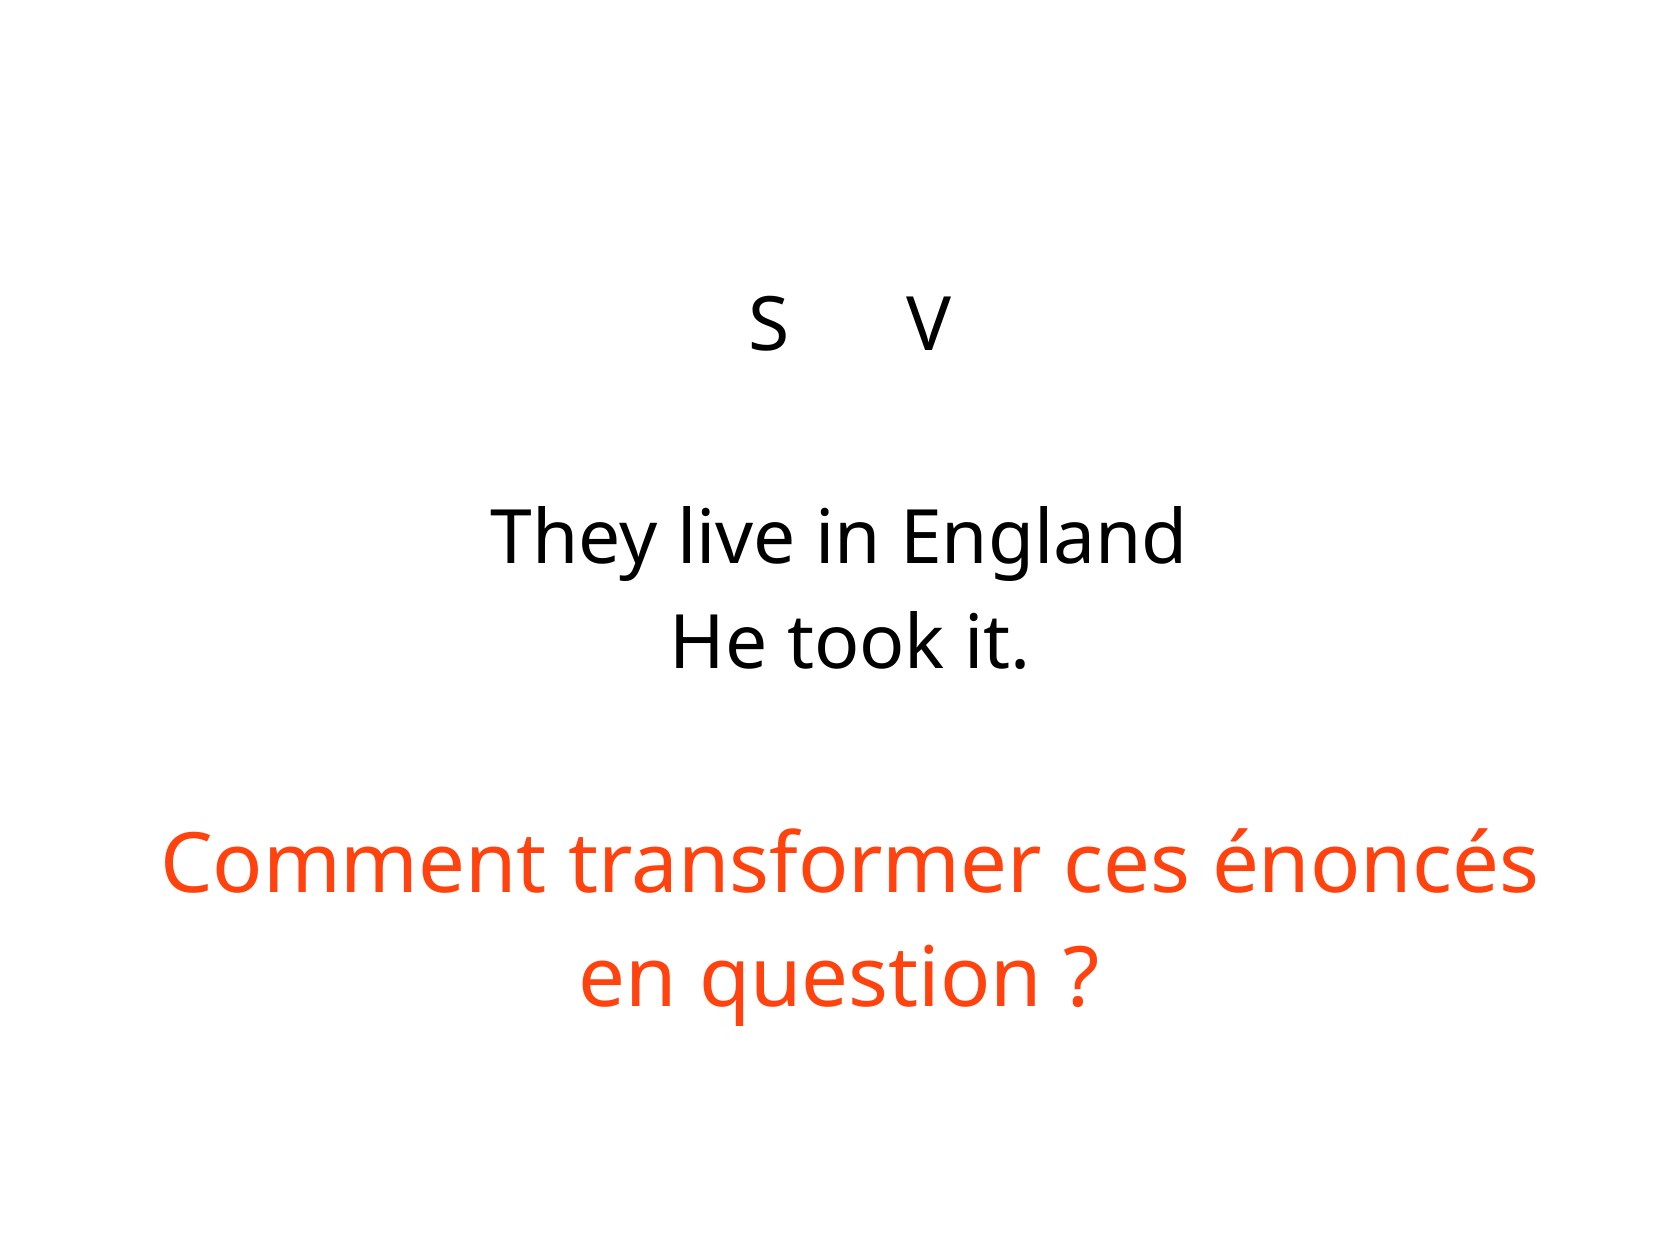

S V
They live in England
He took it.
Comment transformer ces énoncés
en question ?